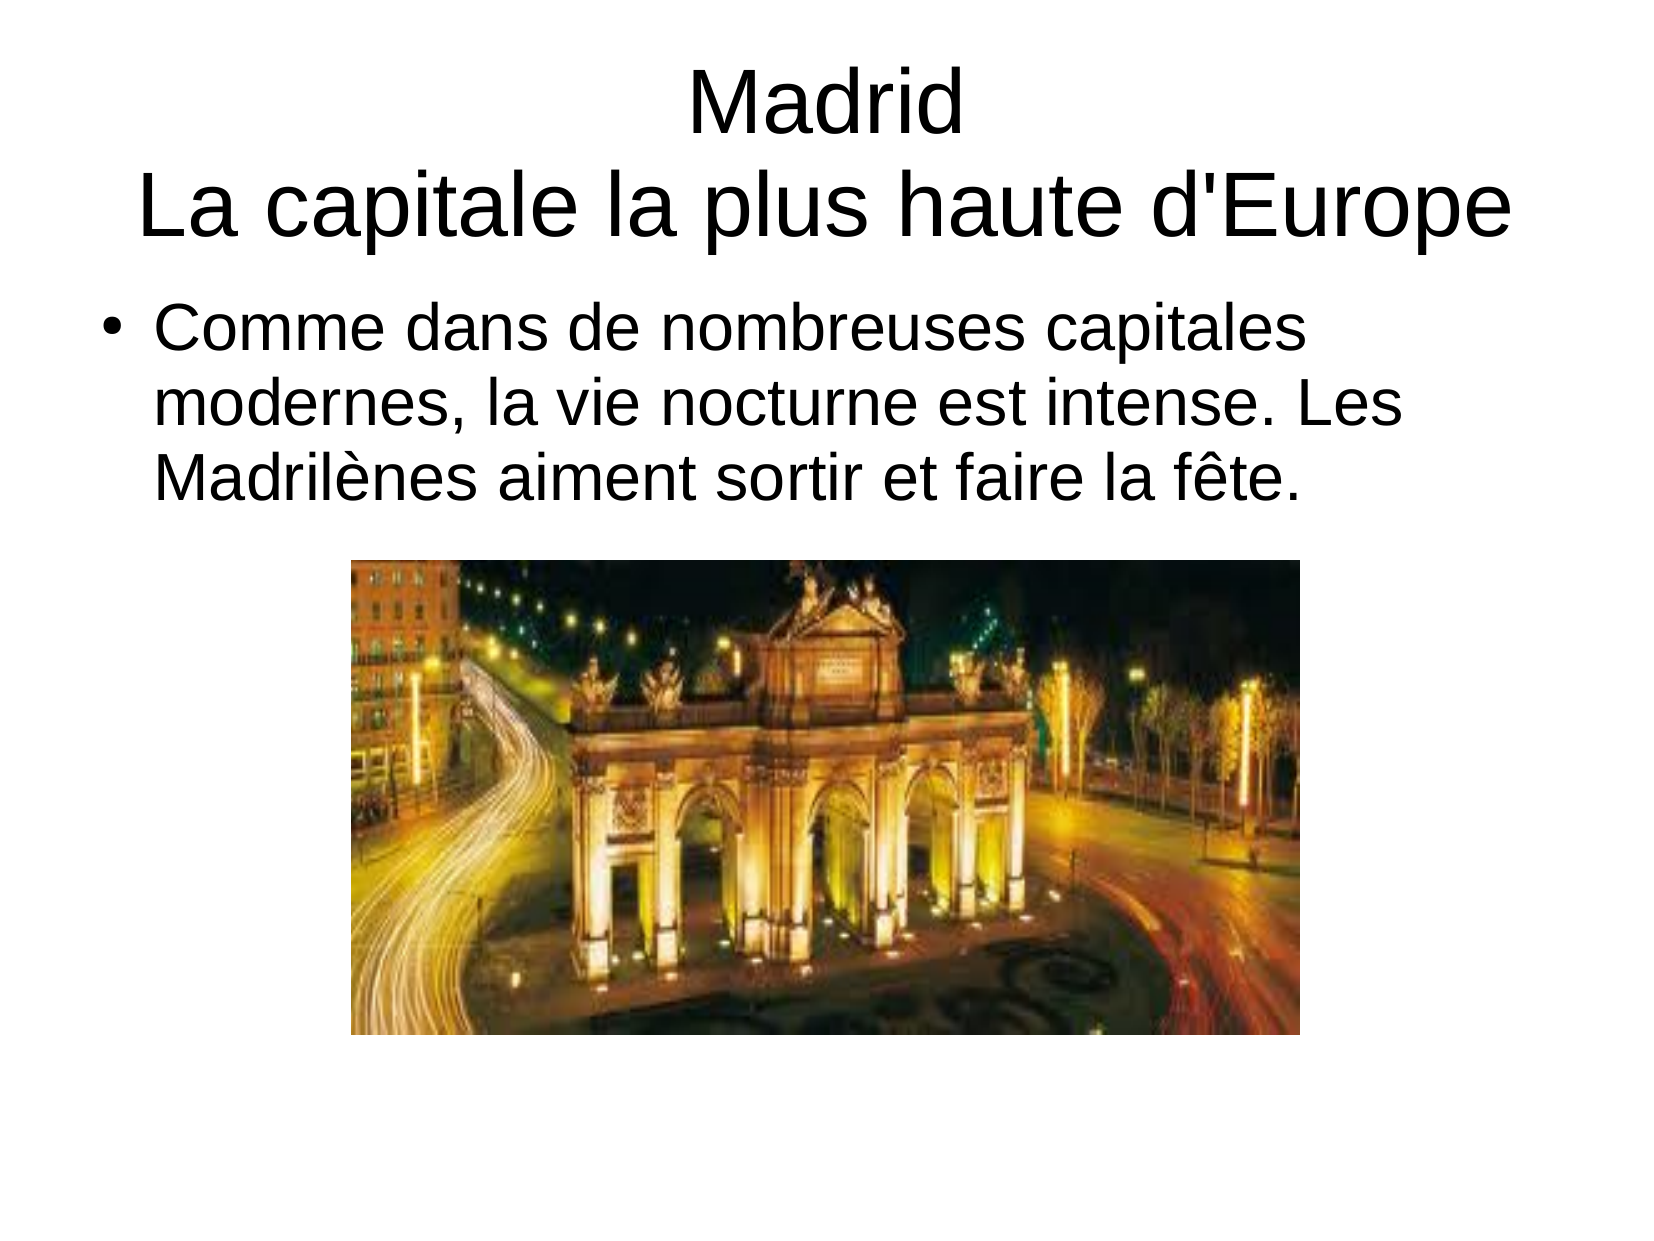

# Madrid La capitale la plus haute d'Europe
Comme dans de nombreuses capitales modernes, la vie nocturne est intense. Les Madrilènes aiment sortir et faire la fête.